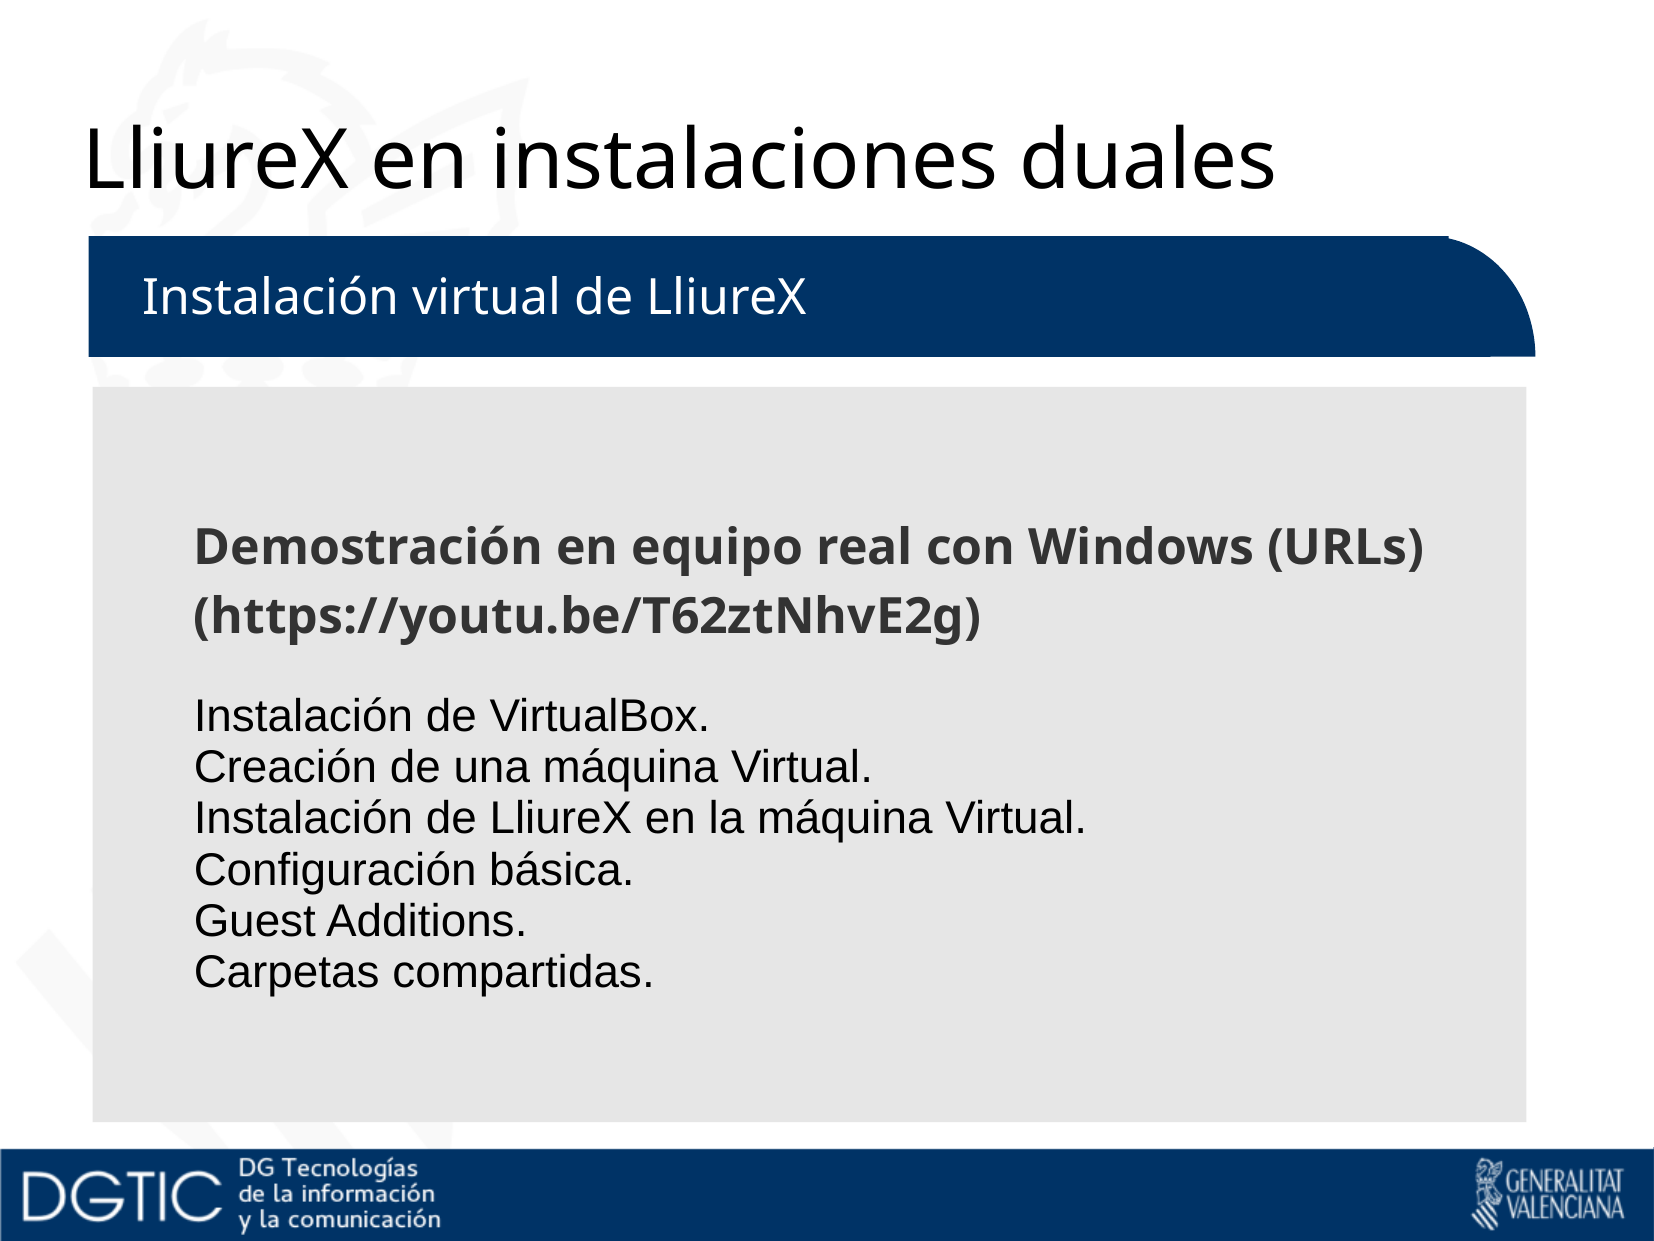

# LliureX en instalaciones duales
Instalación virtual de LliureX
Demostración en equipo real con Windows (URLs)
(https://youtu.be/T62ztNhvE2g)
Instalación de VirtualBox.
Creación de una máquina Virtual.
Instalación de LliureX en la máquina Virtual.
Configuración básica.
Guest Additions.
Carpetas compartidas.